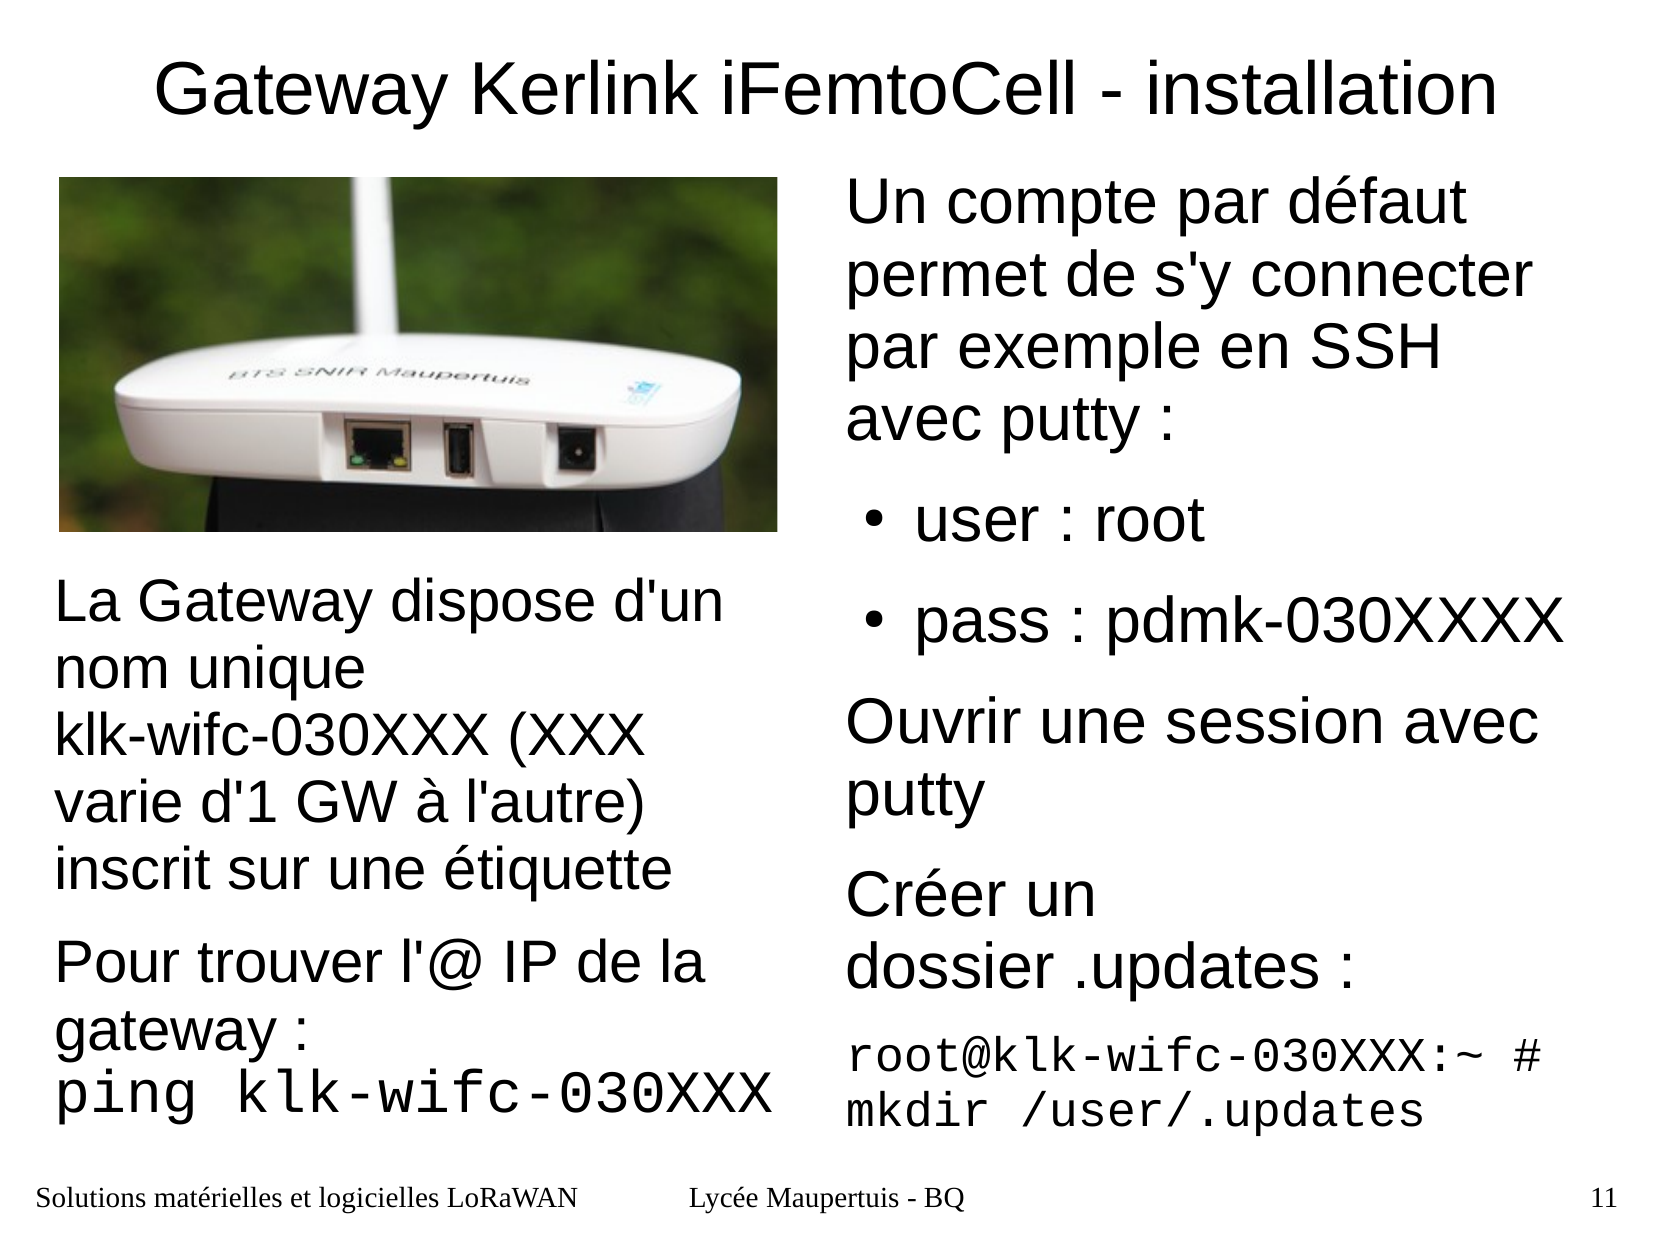

# Gateway Kerlink iFemtoCell - installation
Un compte par défaut permet de s'y connecter par exemple en SSH avec putty :
user : root
pass : pdmk-030XXXX
Ouvrir une session avec putty
Créer un dossier .updates :
root@klk-wifc-030XXX:~ # mkdir /user/.updates
La Gateway dispose d'un nom unique
klk-wifc-030XXX (XXX varie d'1 GW à l'autre) inscrit sur une étiquette
Pour trouver l'@ IP de la gateway :
ping klk-wifc-030XXX
Solutions matérielles et logicielles LoRaWAN
Lycée Maupertuis - BQ
11